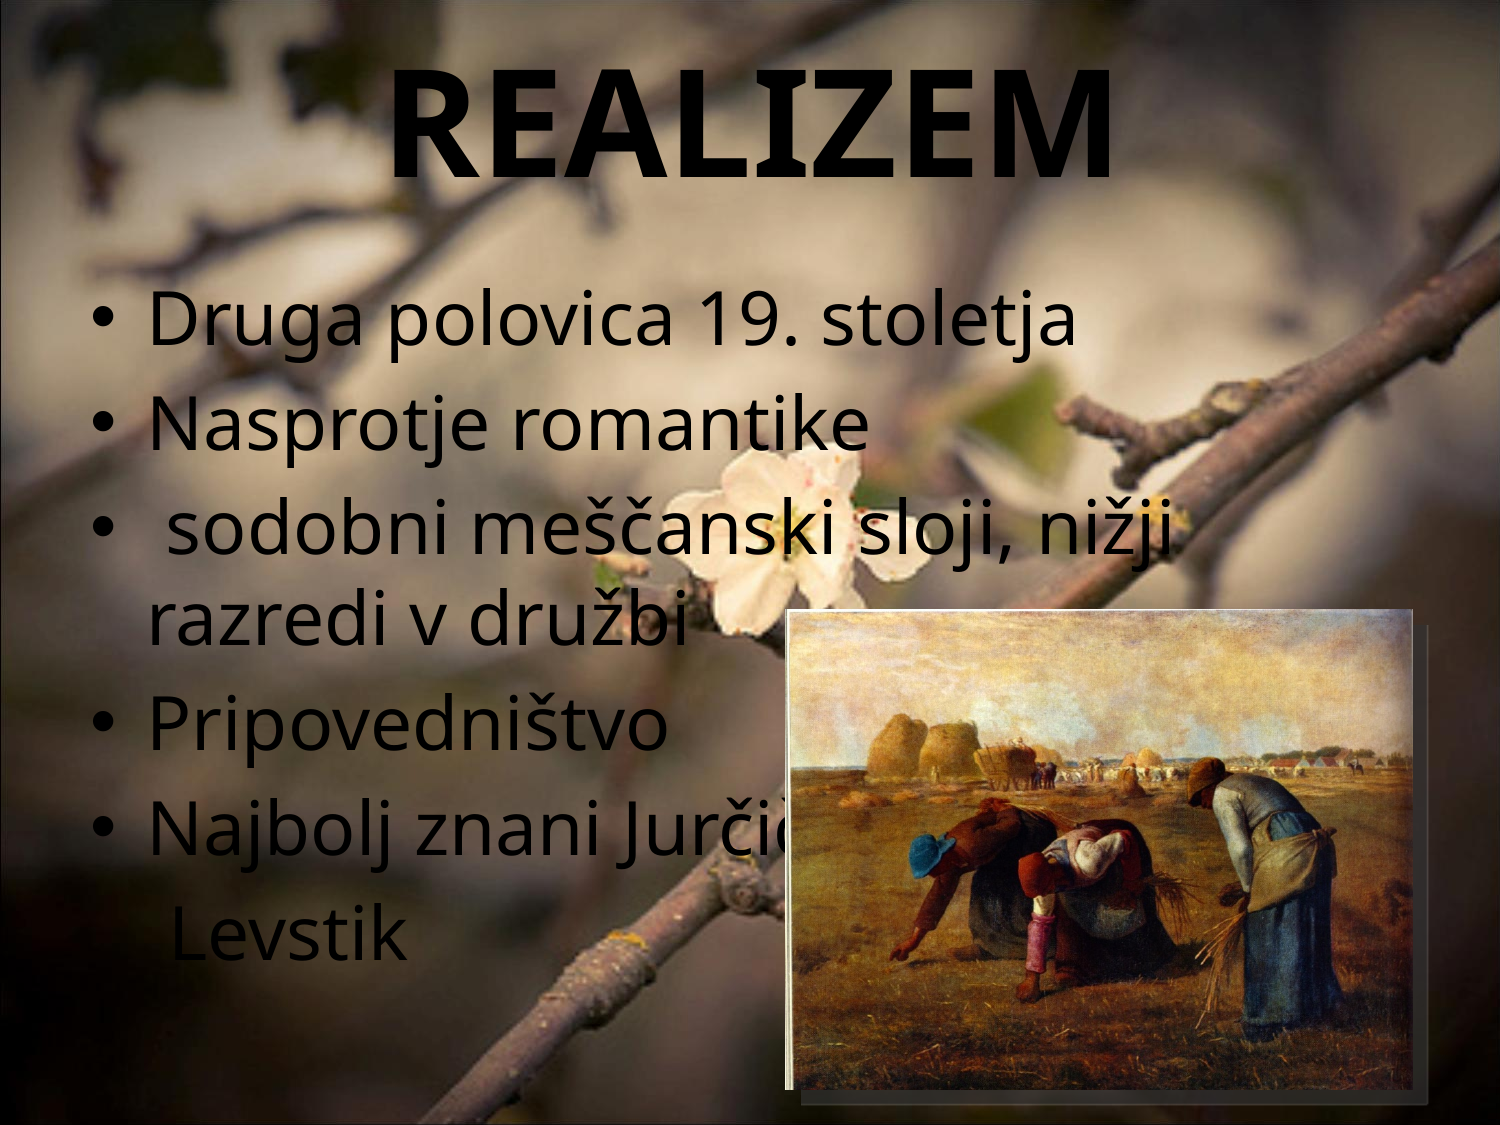

# REALIZEM
Druga polovica 19. stoletja
Nasprotje romantike
 sodobni meščanski sloji, nižji razredi v družbi
Pripovedništvo
Najbolj znani Jurčič, Jenko,
 Levstik